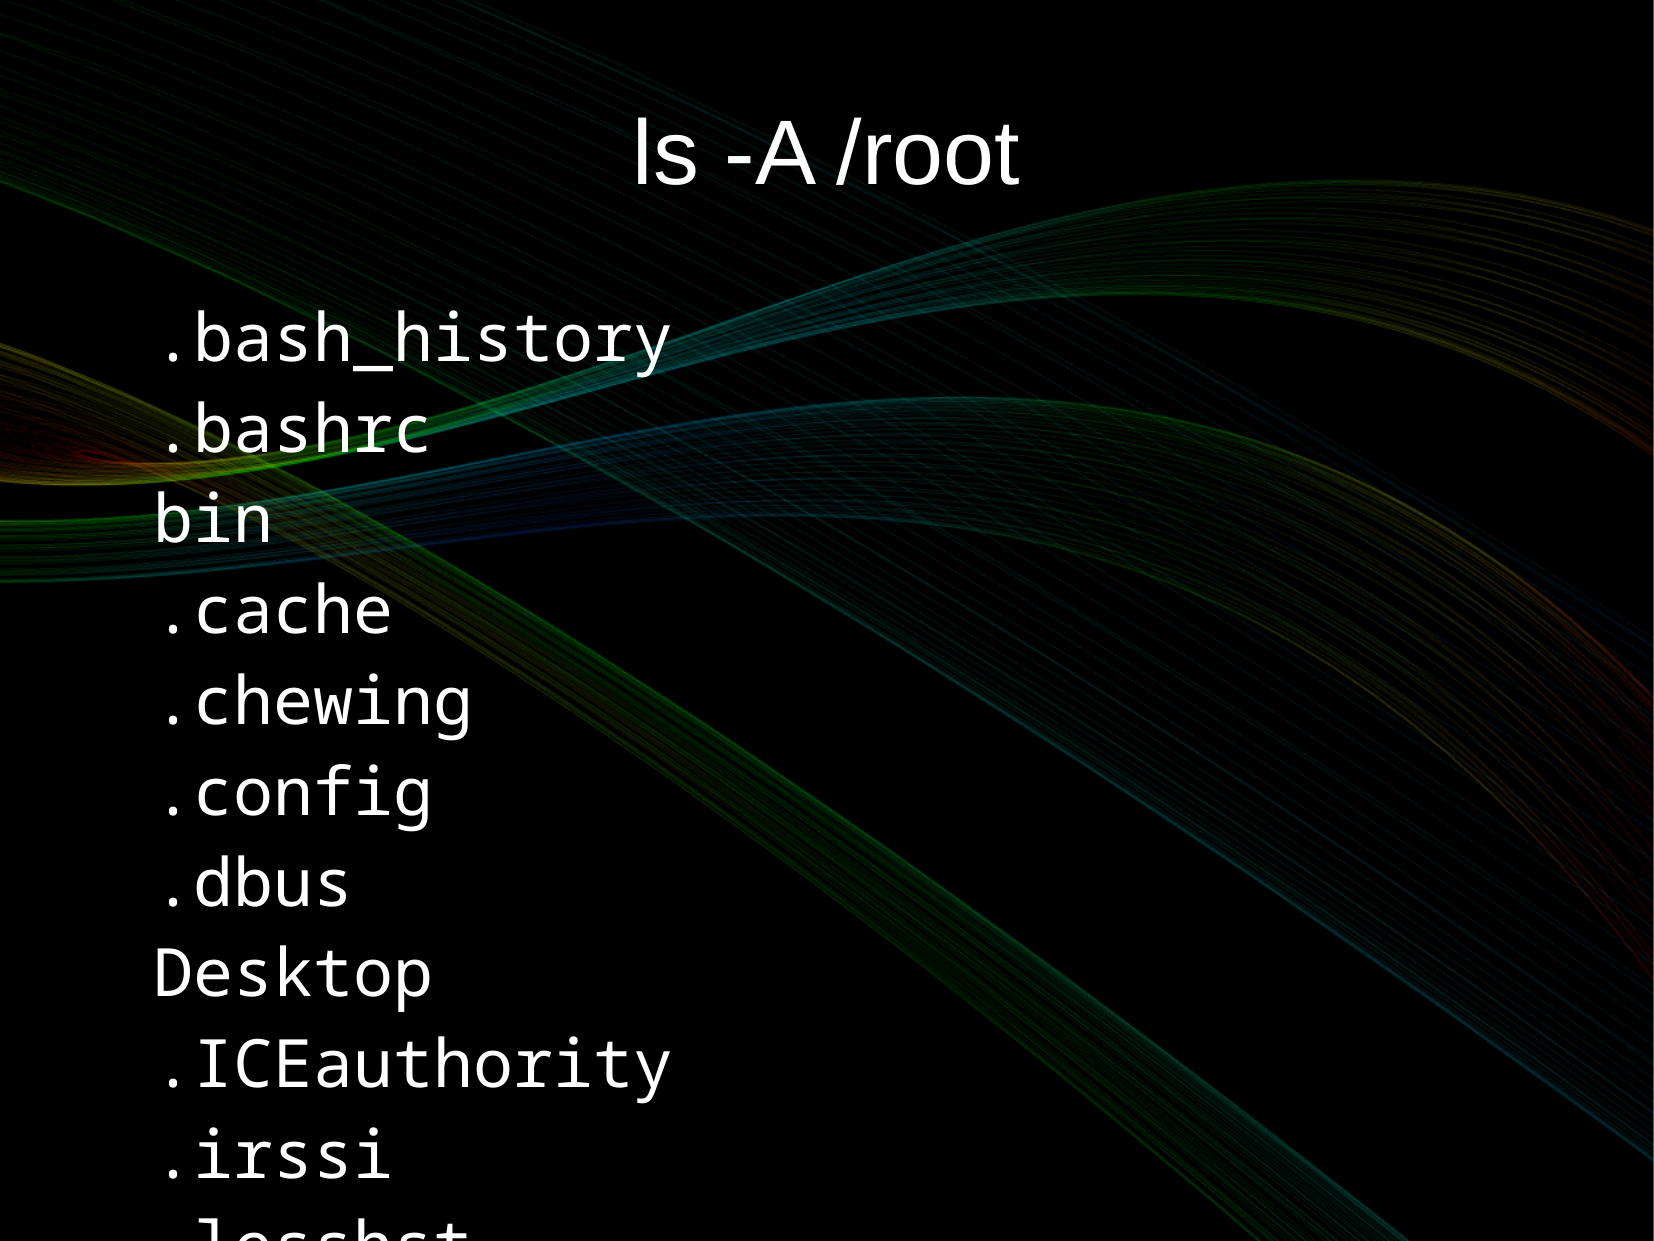

# ls -A /root
.bash_history
.bashrc
bin
.cache
.chewing
.config
.dbus
Desktop
.ICEauthority
.irssi
.lesshst
[...]